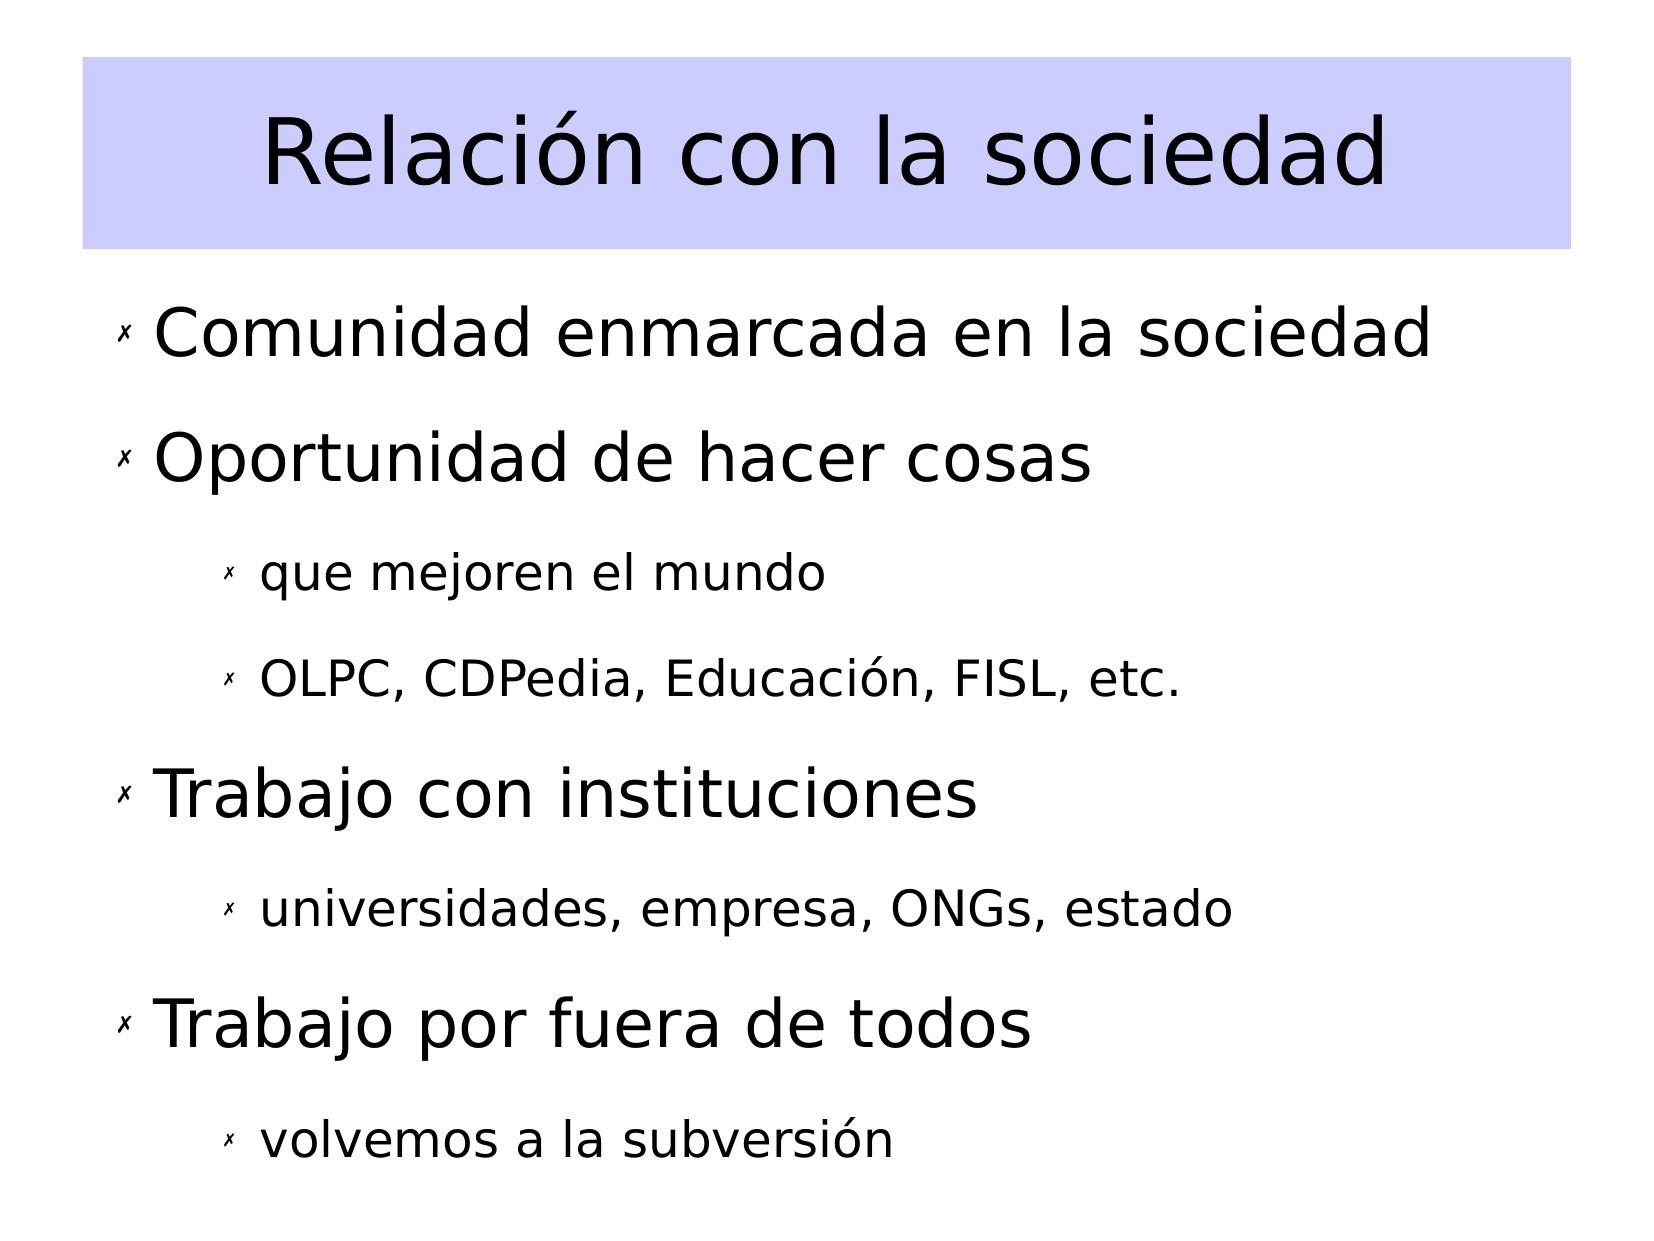

Relación con la sociedad
# Comunidad enmarcada en la sociedad
Oportunidad de hacer cosas
que mejoren el mundo
OLPC, CDPedia, Educación, FISL, etc.
Trabajo con instituciones
universidades, empresa, ONGs, estado
Trabajo por fuera de todos
volvemos a la subversión